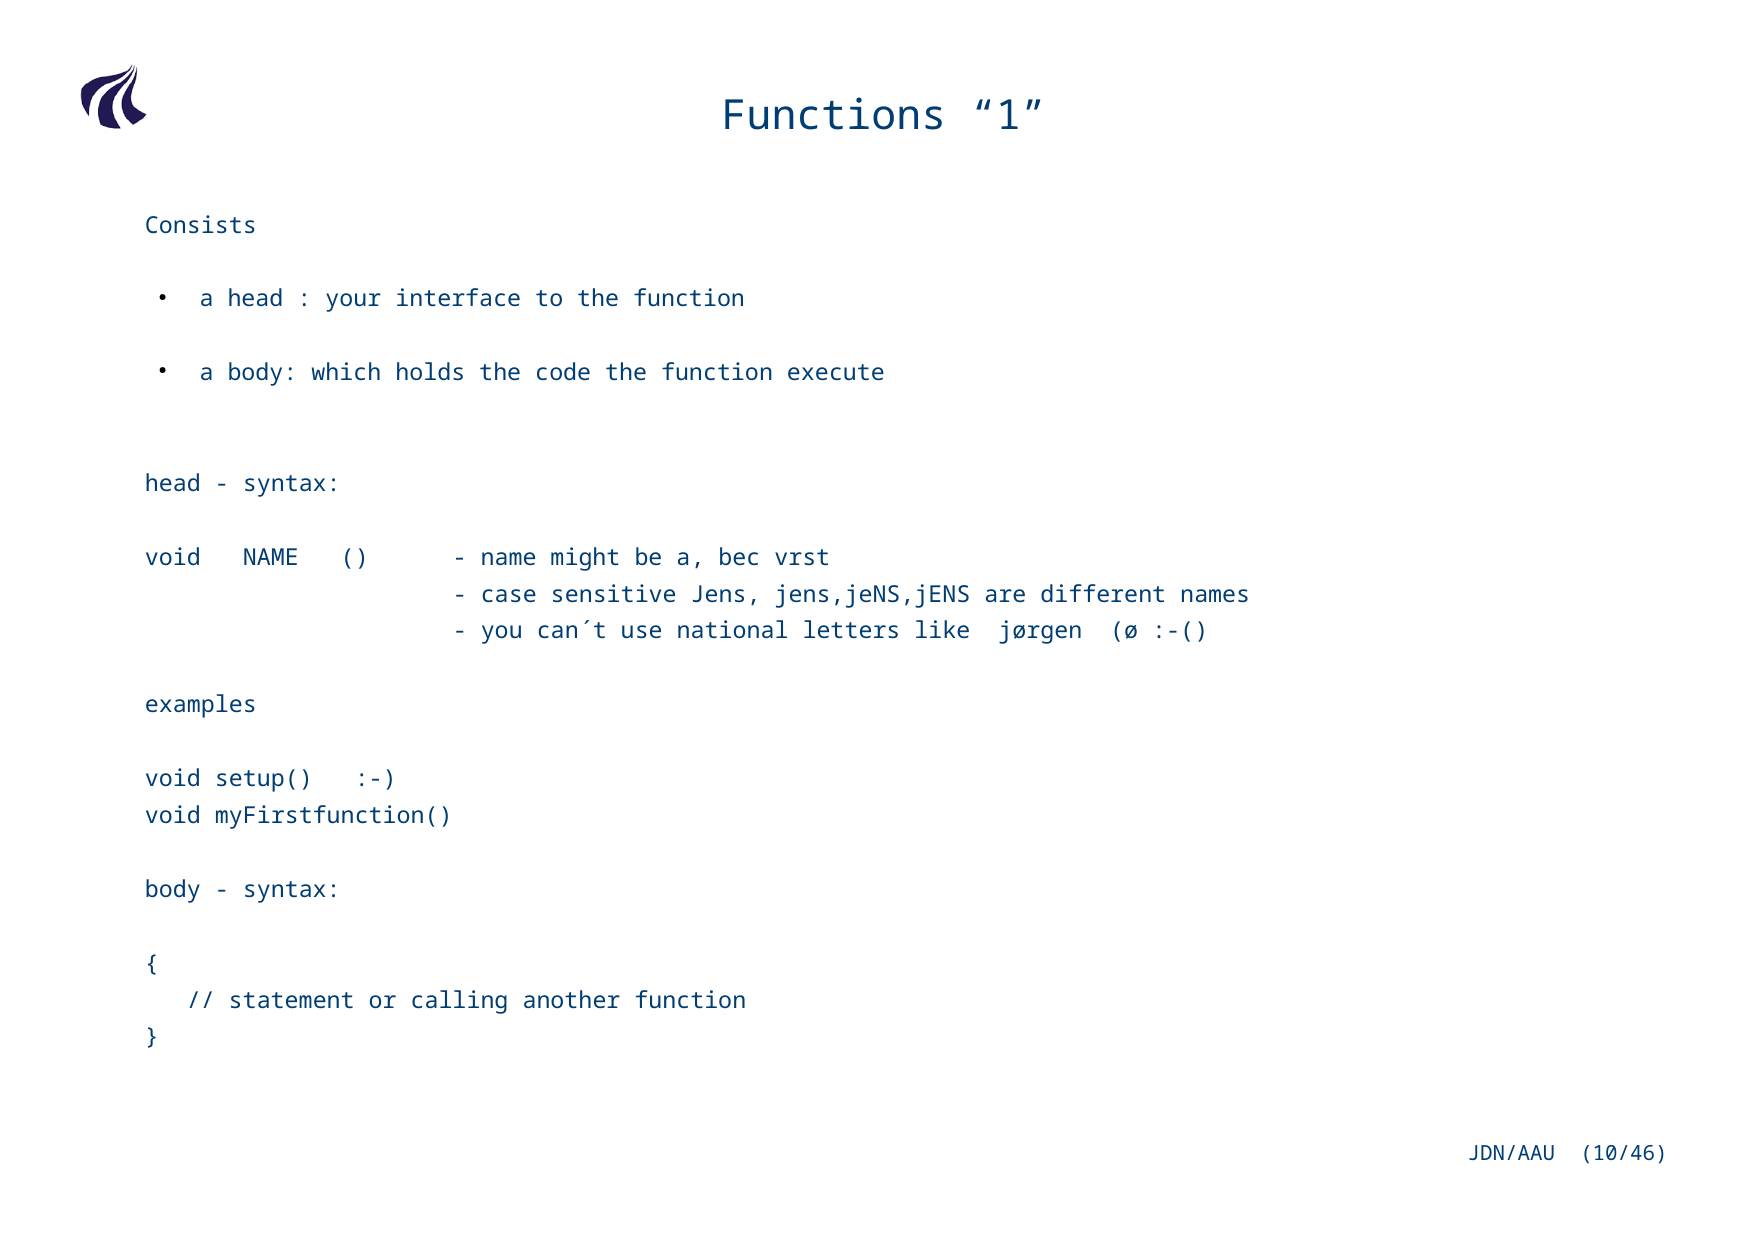

# Functions “1”
Consists
a head : your interface to the function
a body: which holds the code the function execute
head - syntax:
void NAME () - name might be a, bec vrst
 - case sensitive Jens, jens,jeNS,jENS are different names
 - you can´t use national letters like jørgen (ø :-()
examples
void setup() :-)
void myFirstfunction()
body - syntax:
{
 // statement or calling another function
}